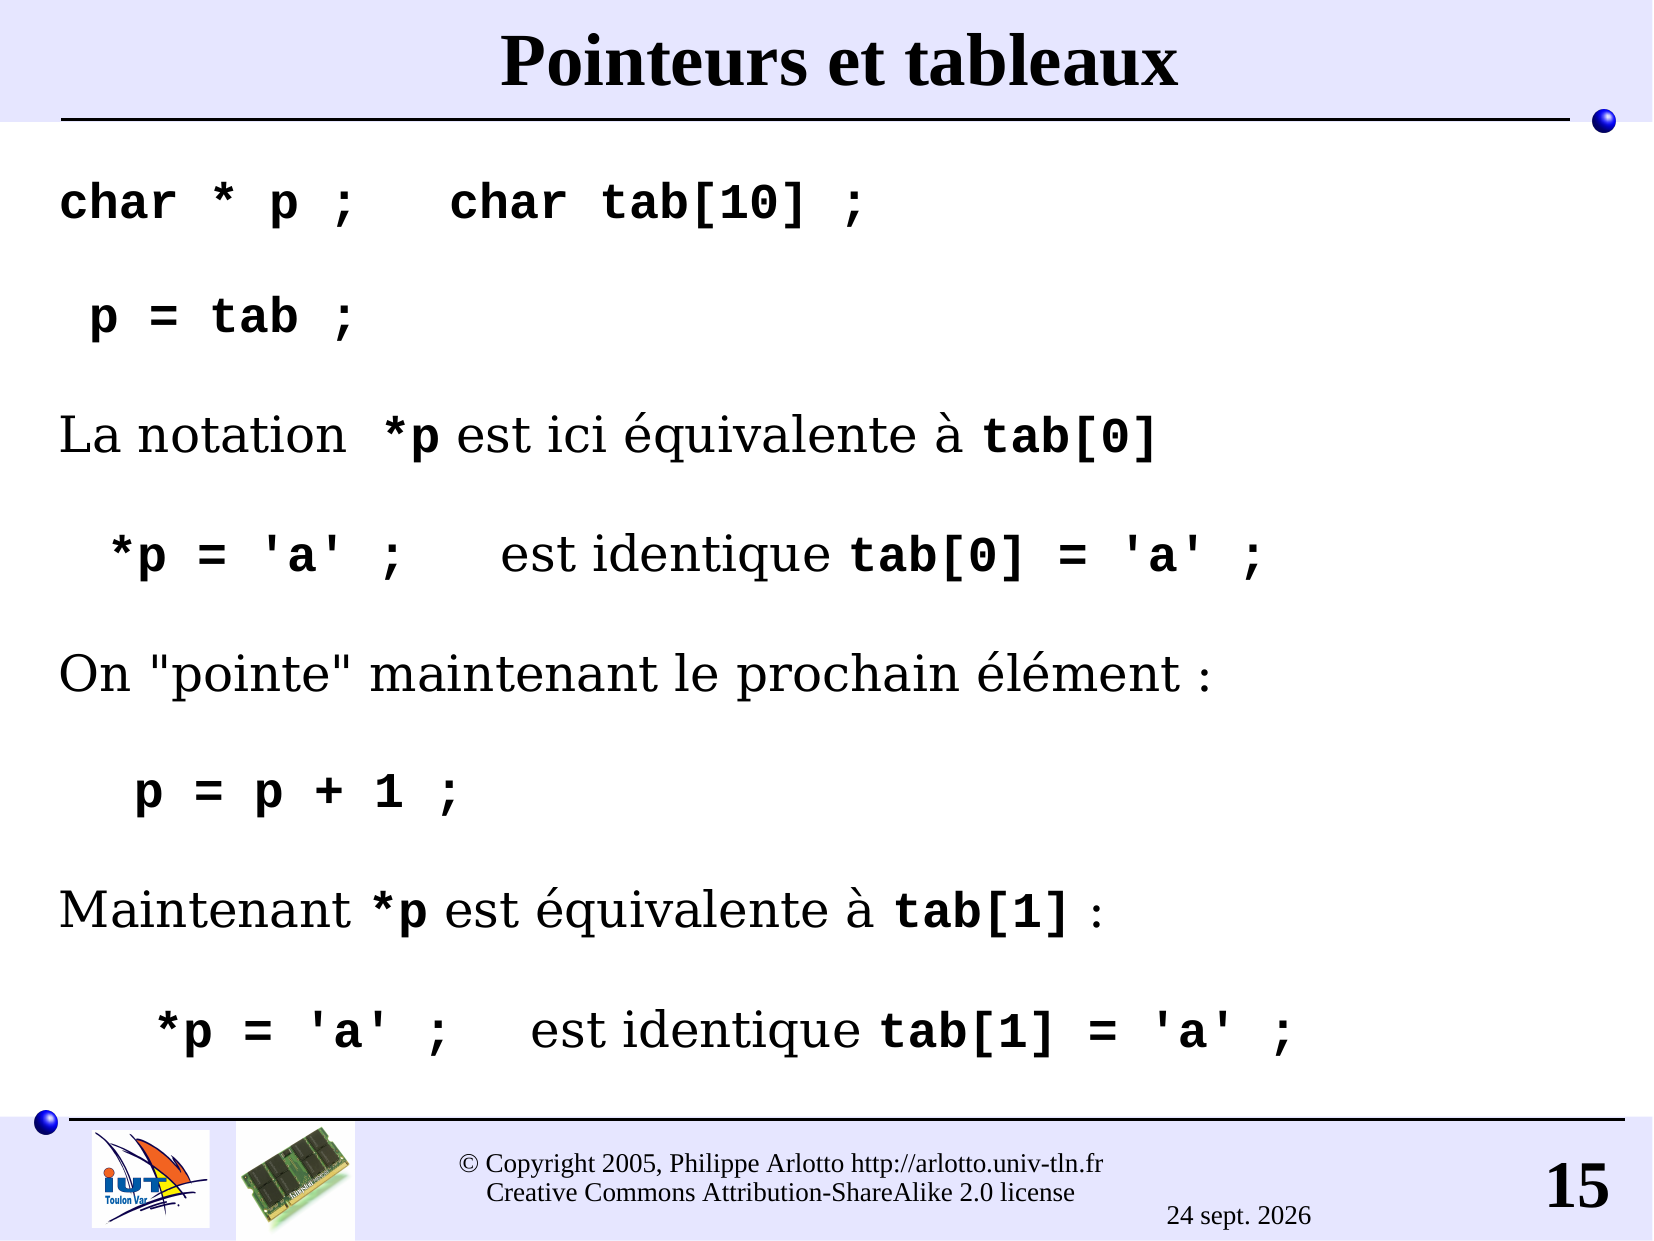

# Pointeurs et tableaux
char * p ; char tab[10] ;
 p = tab ;
La notation *p est ici équivalente à tab[0]
 *p = 'a' ; est identique tab[0] = 'a' ;
On "pointe" maintenant le prochain élément :
	p = p + 1 ;
Maintenant *p est équivalente à tab[1] :
 *p = 'a' ; est identique tab[1] = 'a' ;